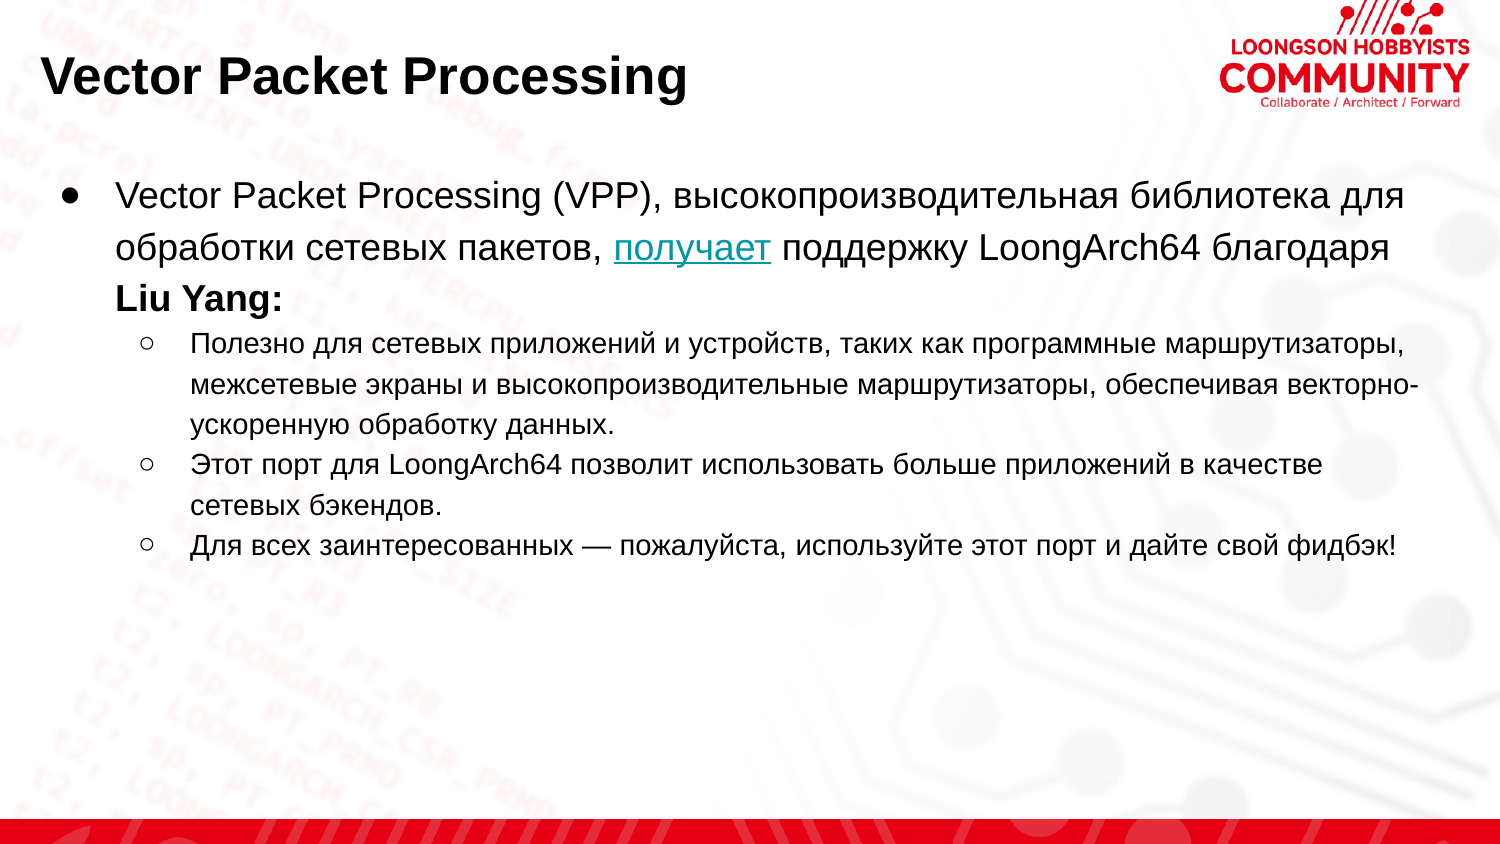

# Vector Packet Processing
Vector Packet Processing (VPP), высокопроизводительная библиотека для обработки сетевых пакетов, получает поддержку LoongArch64 благодаря Liu Yang:
Полезно для сетевых приложений и устройств, таких как программные маршрутизаторы, межсетевые экраны и высокопроизводительные маршрутизаторы, обеспечивая векторно-ускоренную обработку данных.
Этот порт для LoongArch64 позволит использовать больше приложений в качестве сетевых бэкендов.
Для всех заинтересованных — пожалуйста, используйте этот порт и дайте свой фидбэк!